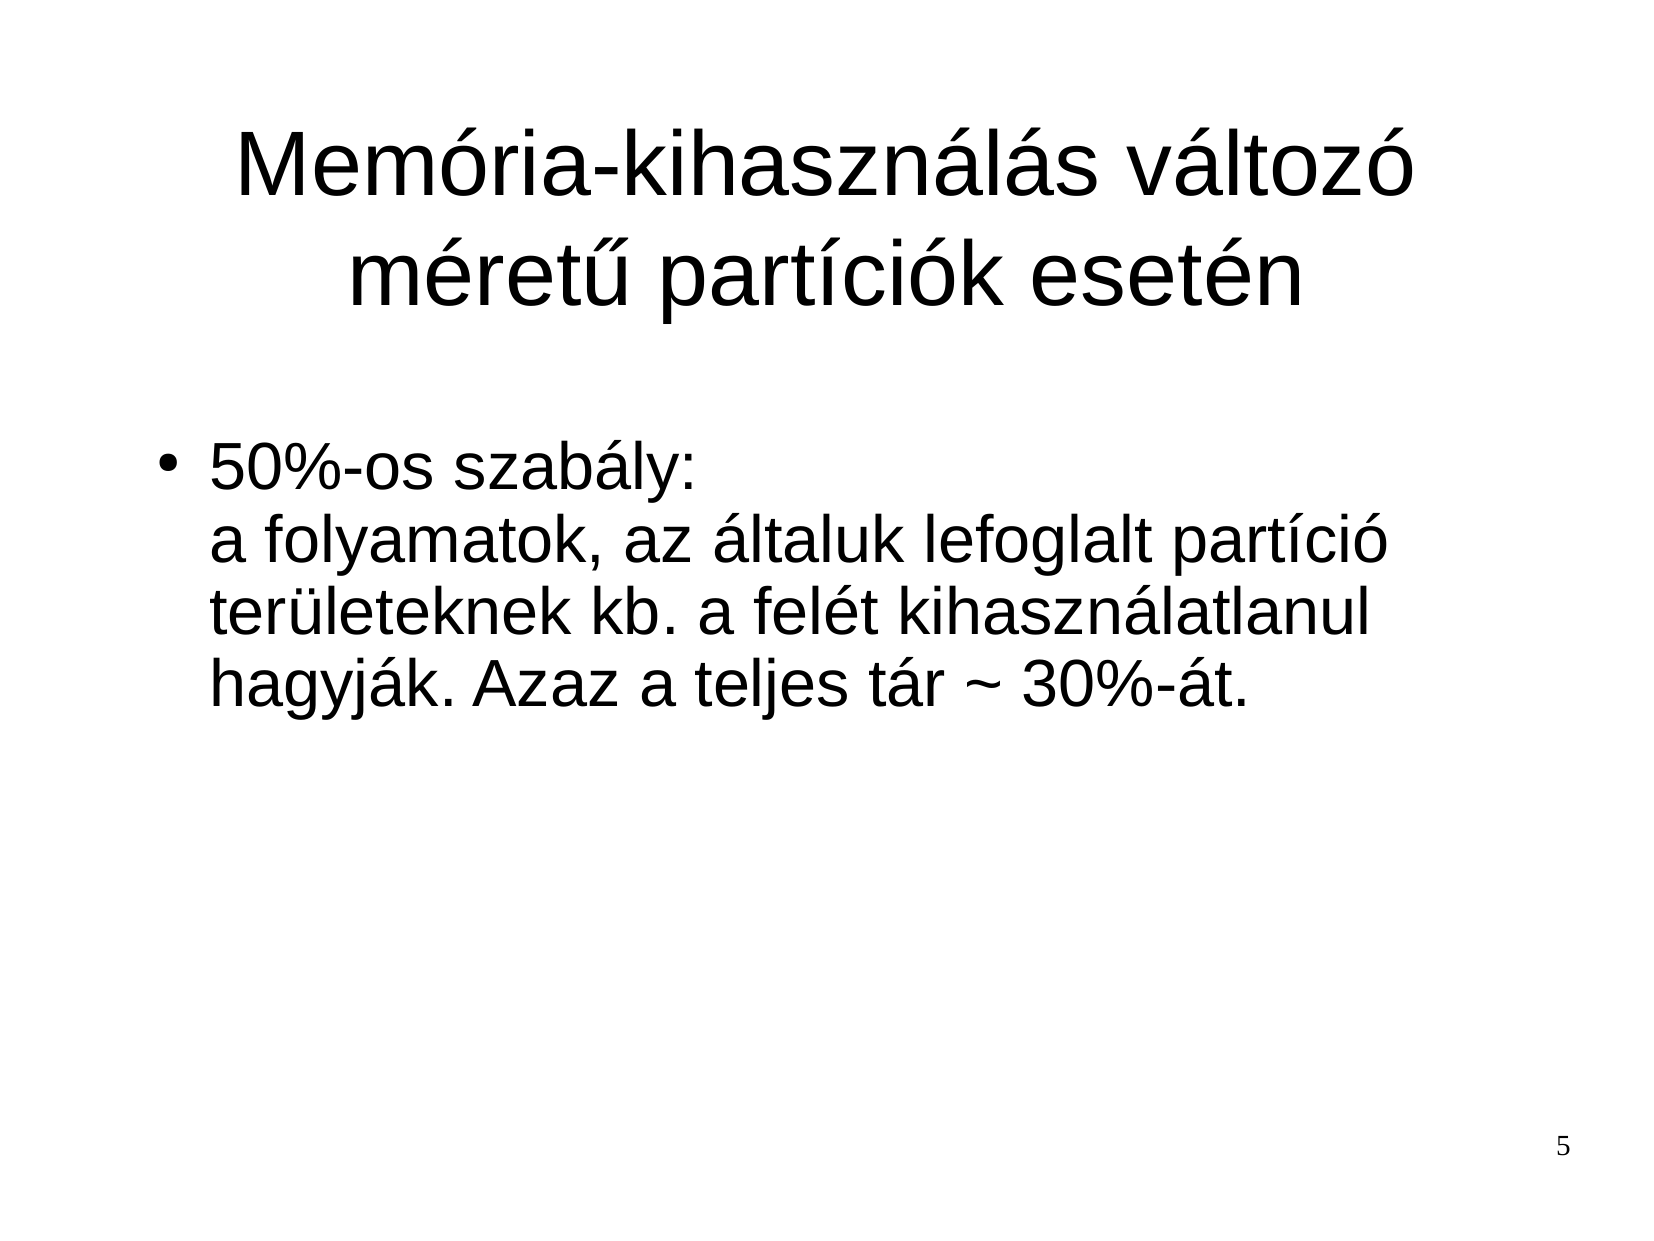

# Memória-kihasználás változó méretű partíciók esetén
50%-os szabály:
a folyamatok, az általuk lefoglalt partíció területeknek kb. a felét kihasználatlanul hagyják. Azaz a teljes tár ~ 30%-át.
5